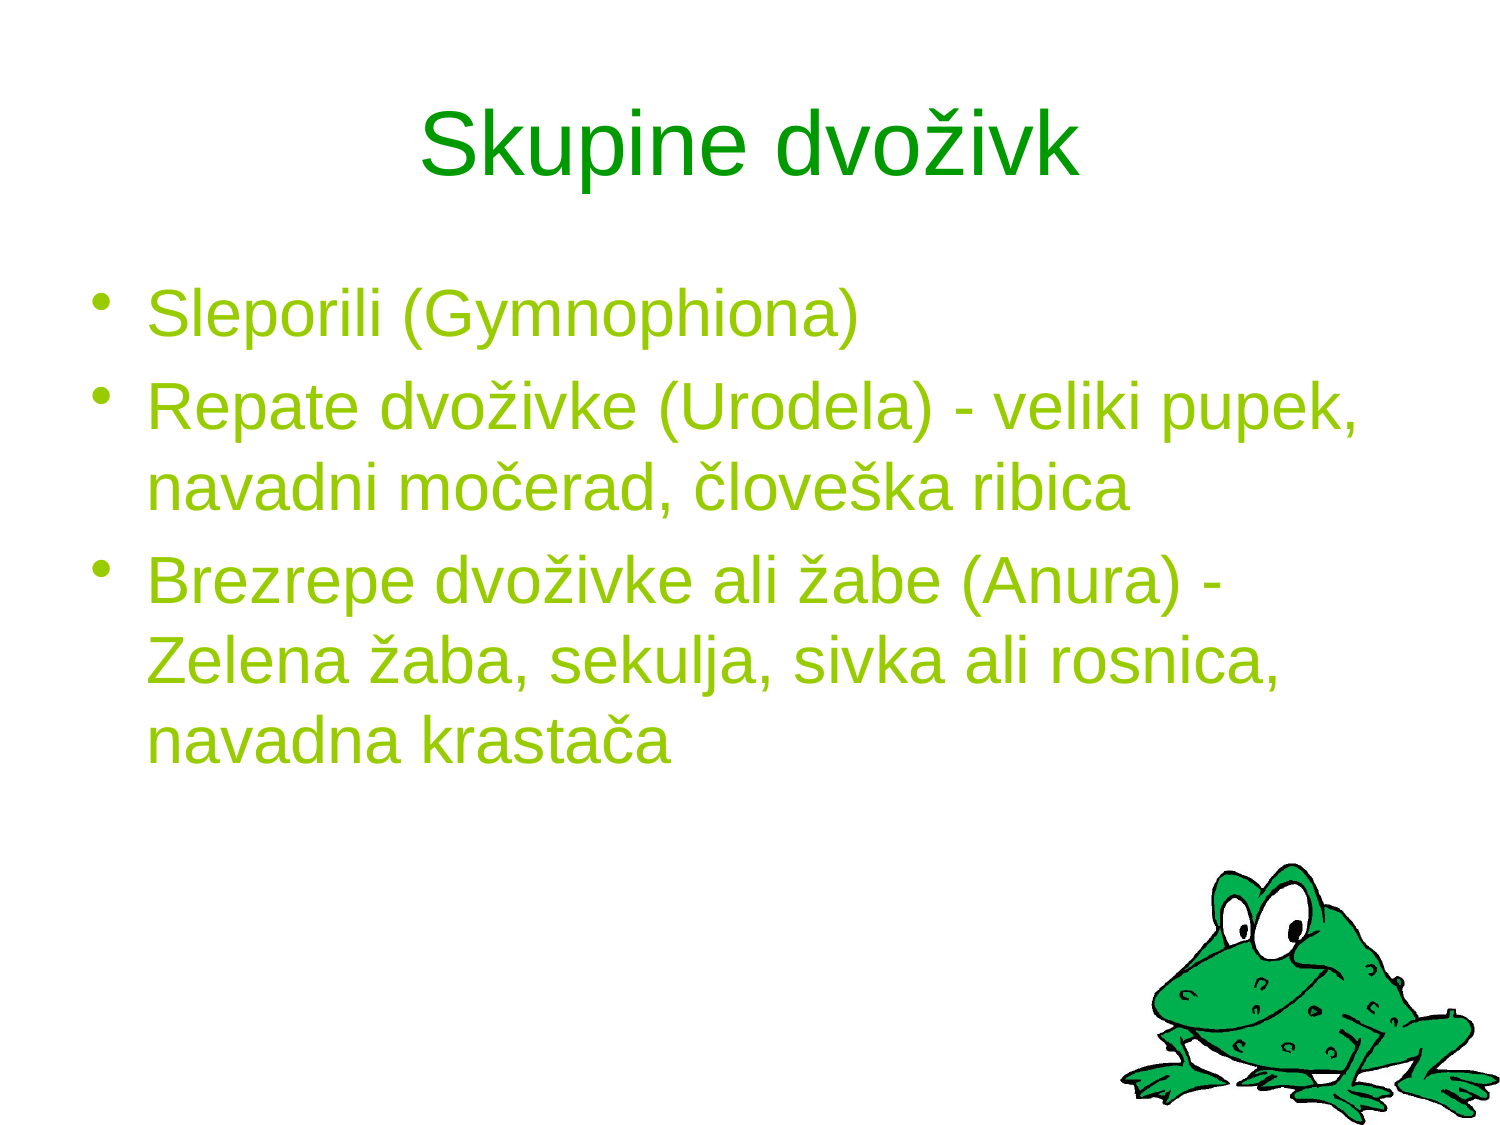

# Skupine dvoživk
Sleporili (Gymnophiona)
Repate dvoživke (Urodela) - veliki pupek, navadni močerad, človeška ribica
Brezrepe dvoživke ali žabe (Anura) - Zelena žaba, sekulja, sivka ali rosnica, navadna krastača